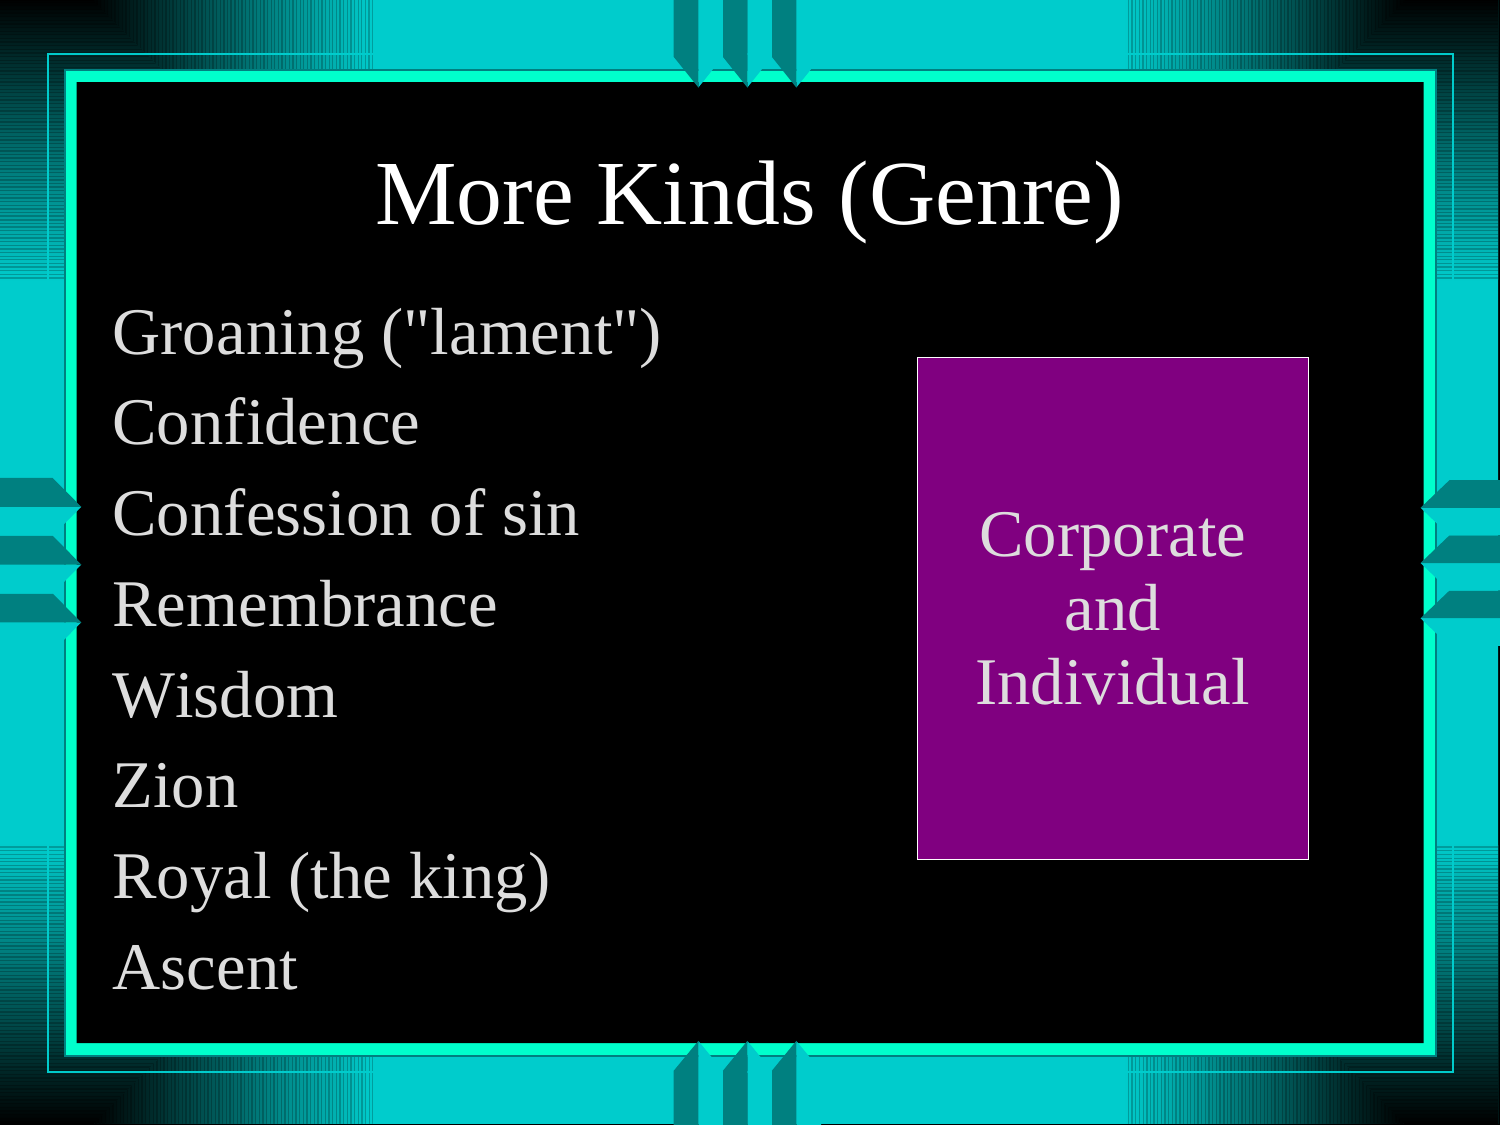

# More Kinds (Genre)
Groaning ("lament")
Confidence
Confession of sin
Remembrance
Wisdom
Zion
Royal (the king)
Ascent
Corporate
and
Individual